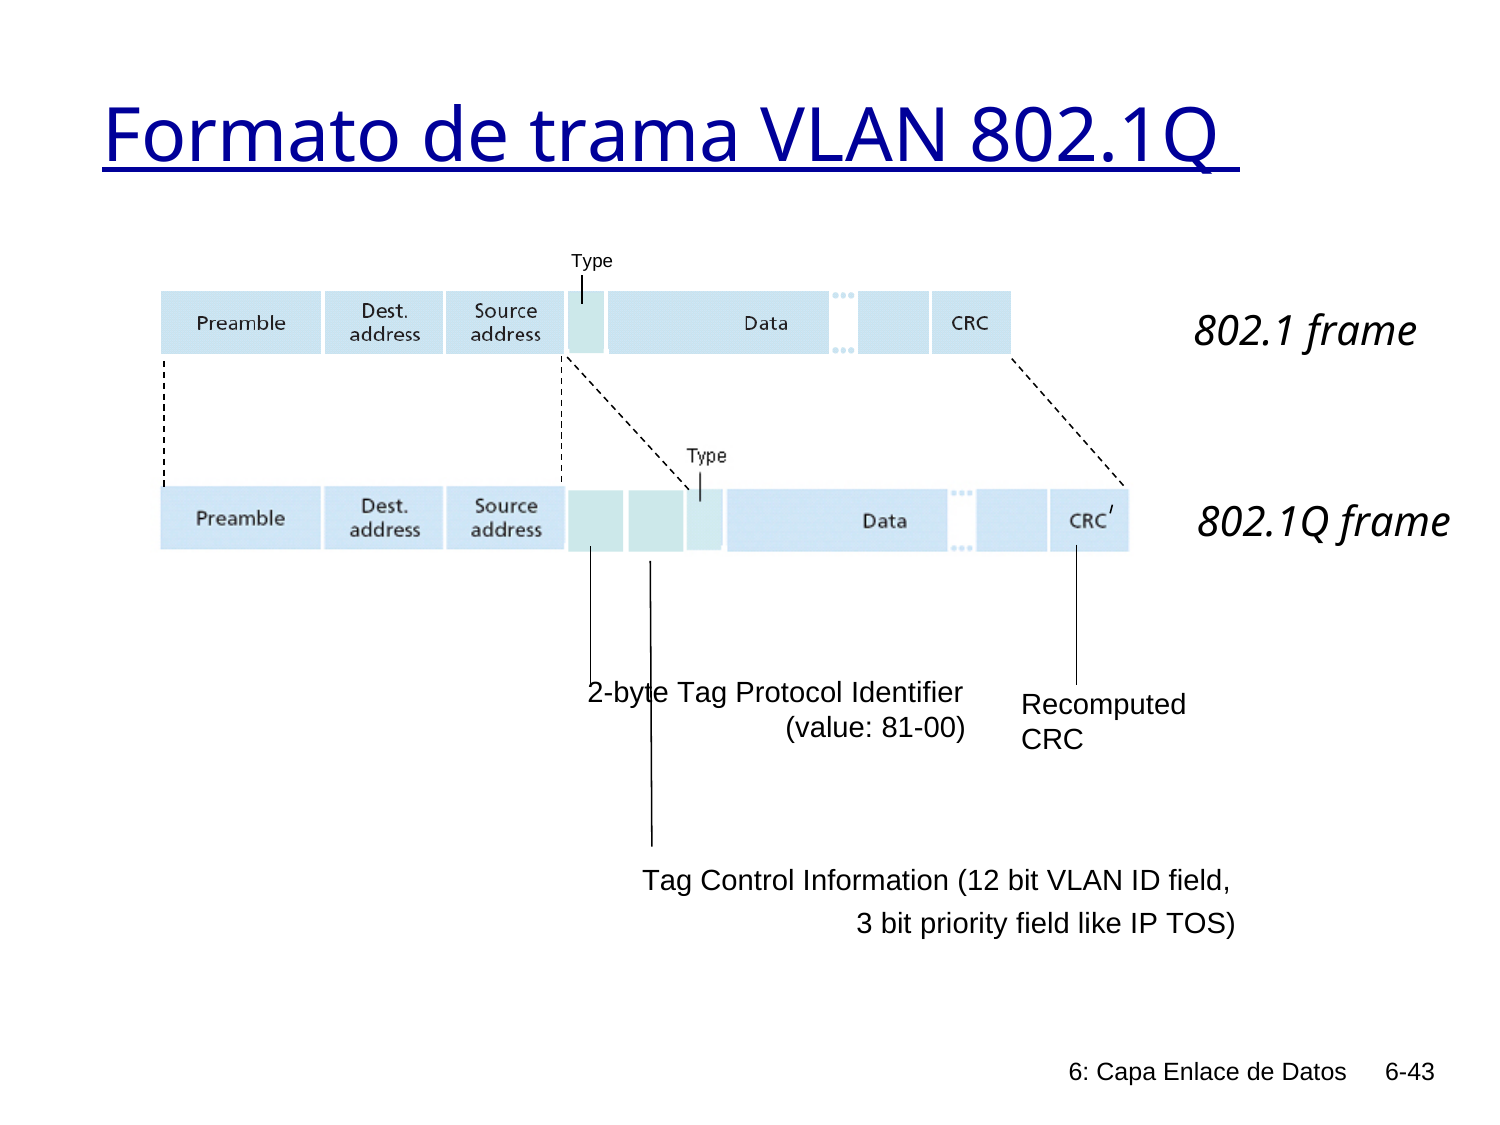

Formato de trama VLAN 802.1Q
Type
802.1 frame
802.1Q frame
2-byte Tag Protocol Identifier
 (value: 81-00)
Recomputed
CRC
Tag Control Information (12 bit VLAN ID field,
 3 bit priority field like IP TOS)
43